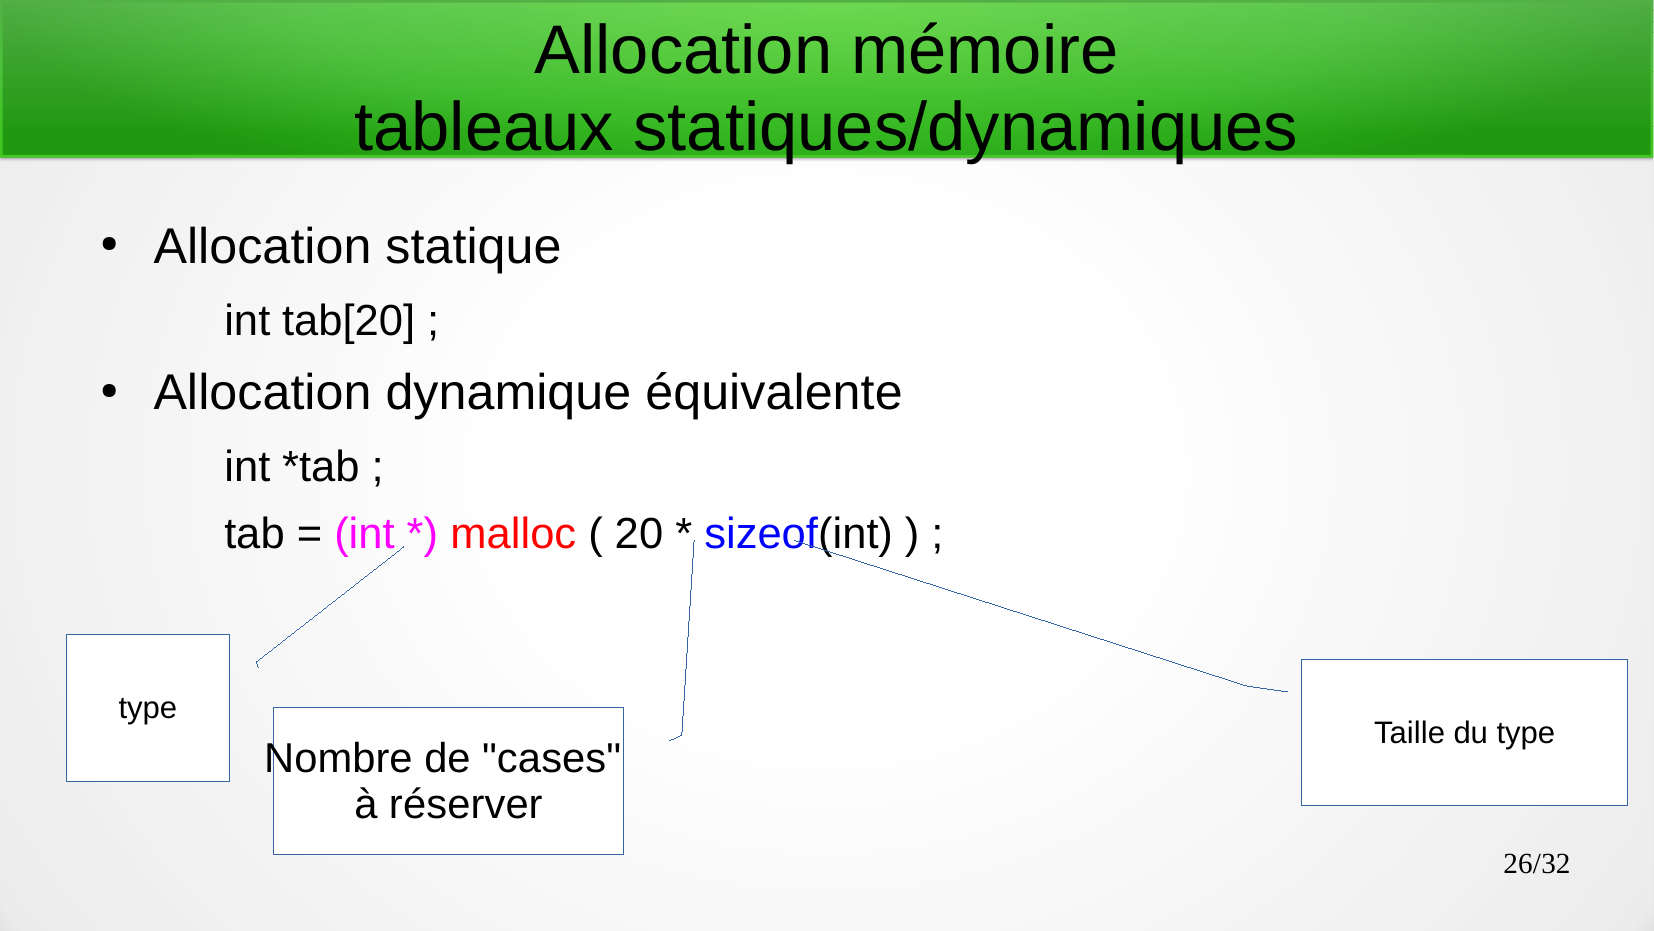

# Allocation mémoire tableaux statiques/dynamiques
Allocation statique
int tab[20] ;
Allocation dynamique équivalente
int *tab ;
tab = (int *) malloc ( 20 * sizeof(int) ) ;
type
Taille du type
Nombre de "cases"
à réserver
26